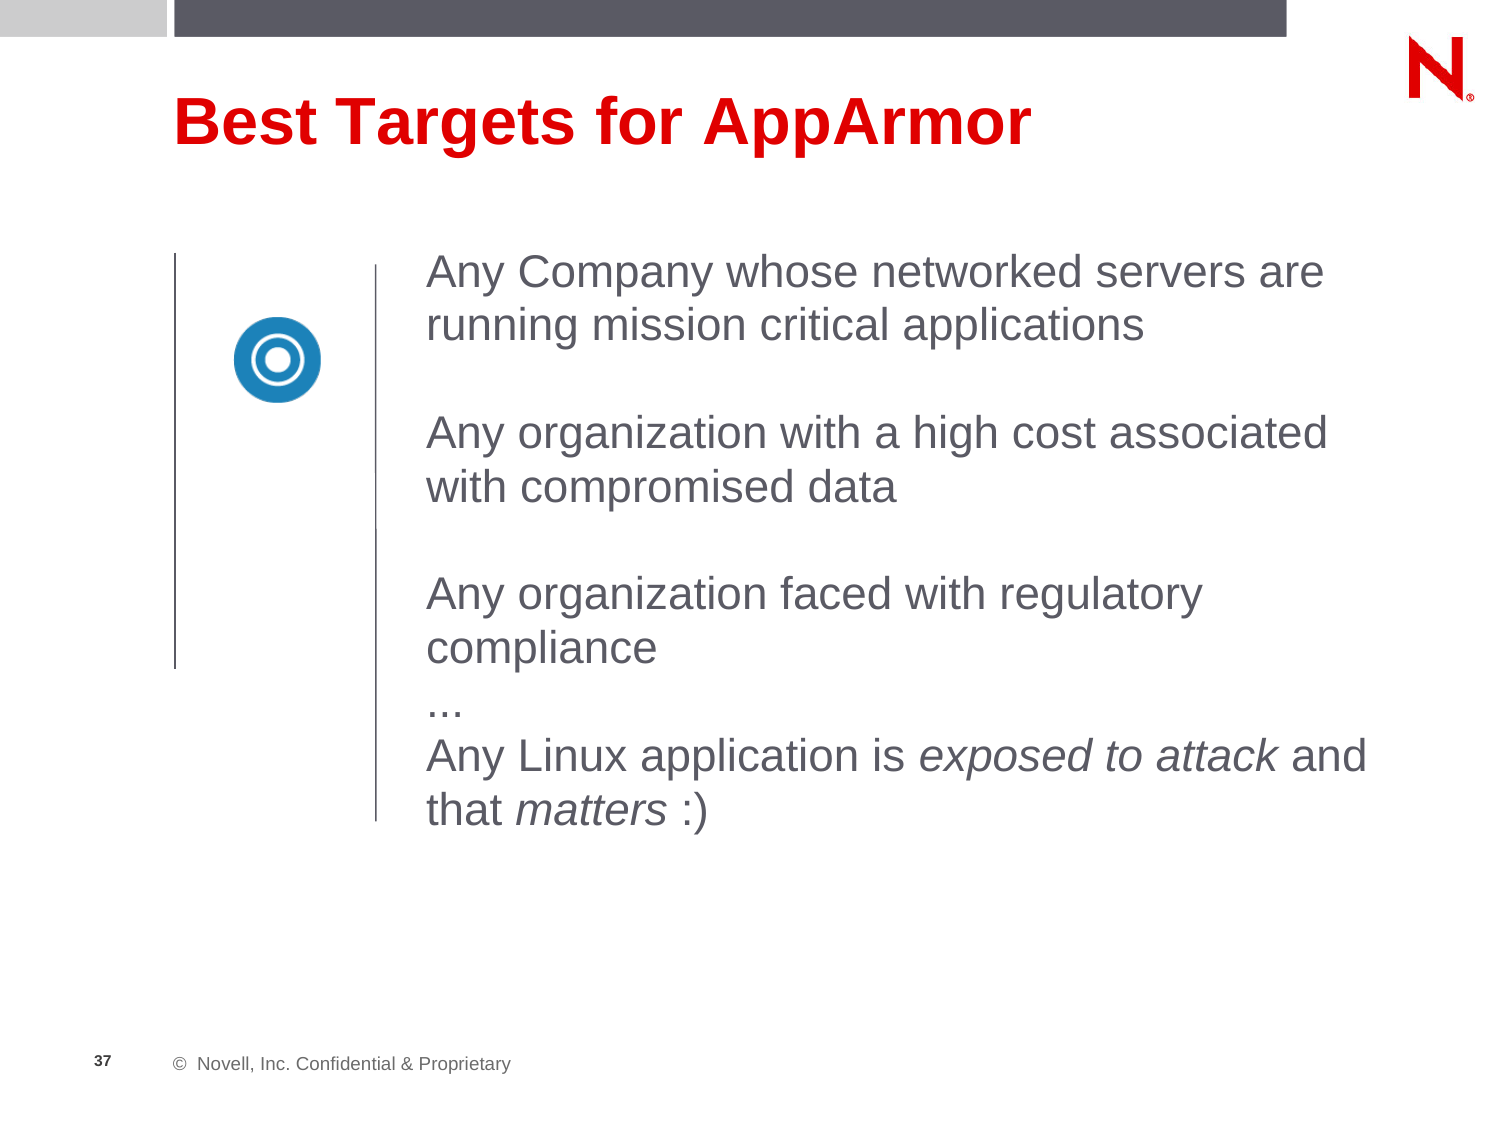

# Best Targets for AppArmor
Any Company whose networked servers are running mission critical applications
Any organization with a high cost associated with compromised data
Any organization faced with regulatory compliance
...
Any Linux application is exposed to attack and that matters :)